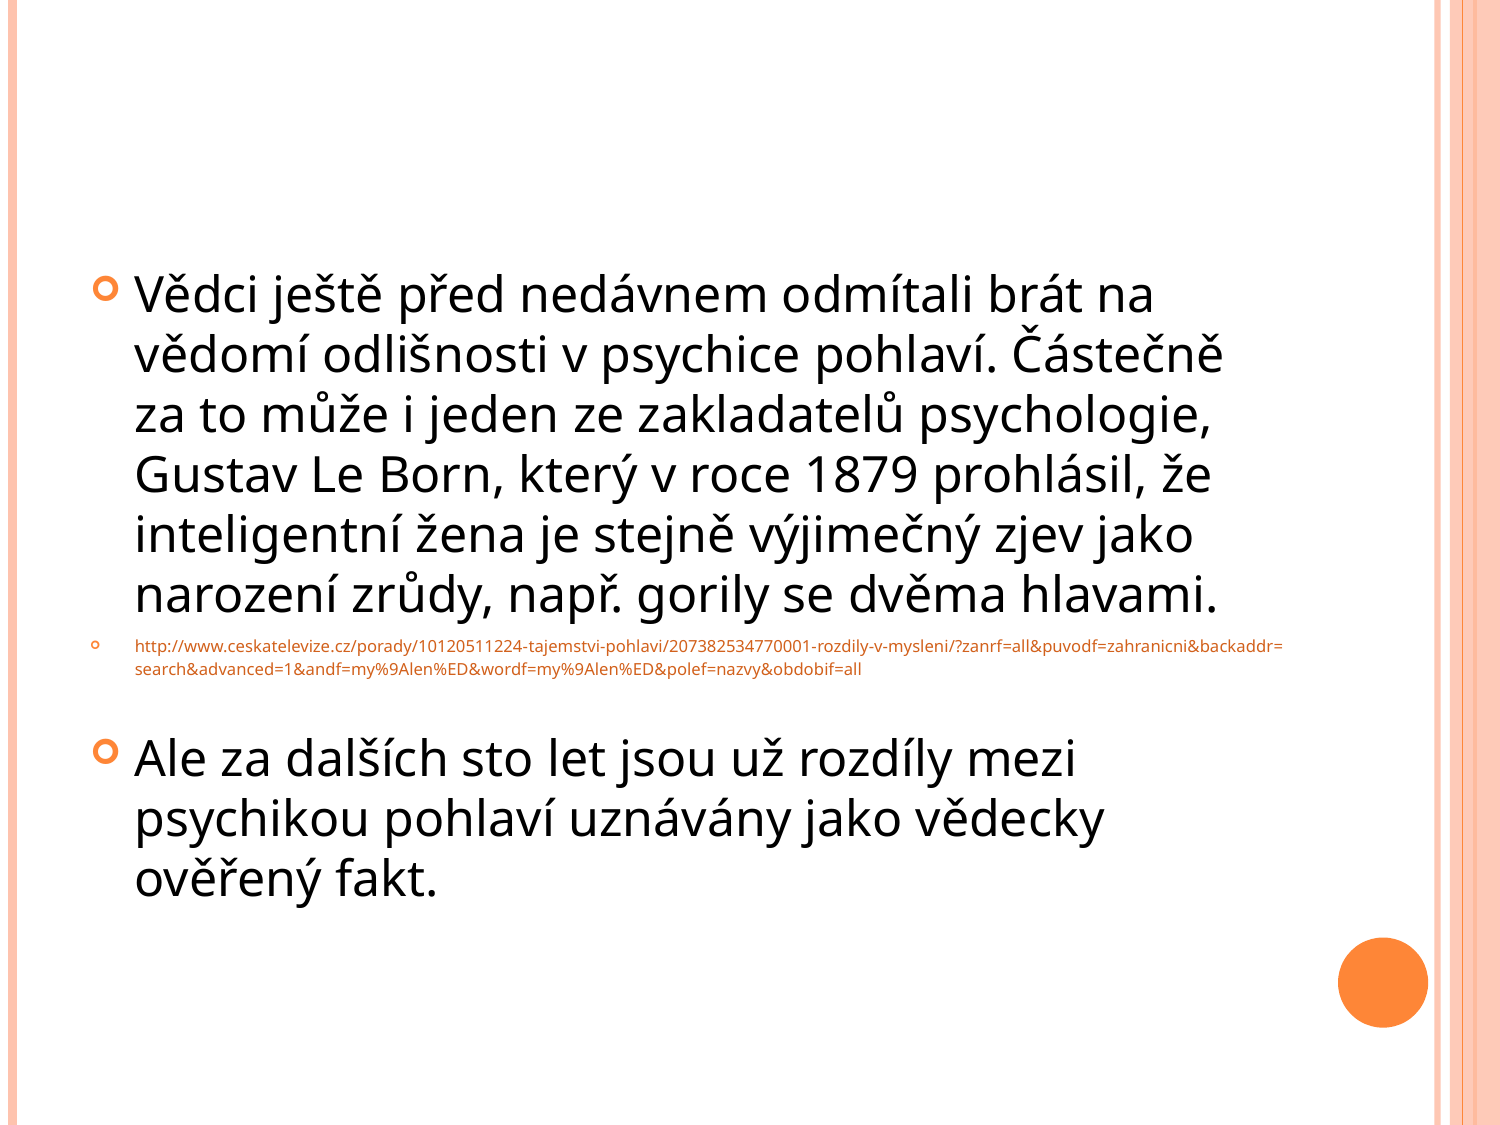

#
Vědci ještě před nedávnem odmítali brát na vědomí odlišnosti v psychice pohlaví. Částečně za to může i jeden ze zakladatelů psychologie, Gustav Le Born, který v roce 1879 prohlásil, že inteligentní žena je stejně výjimečný zjev jako narození zrůdy, např. gorily se dvěma hlavami.
http://www.ceskatelevize.cz/porady/10120511224-tajemstvi-pohlavi/207382534770001-rozdily-v-mysleni/?zanrf=all&puvodf=zahranicni&backaddr=search&advanced=1&andf=my%9Alen%ED&wordf=my%9Alen%ED&polef=nazvy&obdobif=all
Ale za dalších sto let jsou už rozdíly mezi psychikou pohlaví uznávány jako vědecky ověřený fakt.